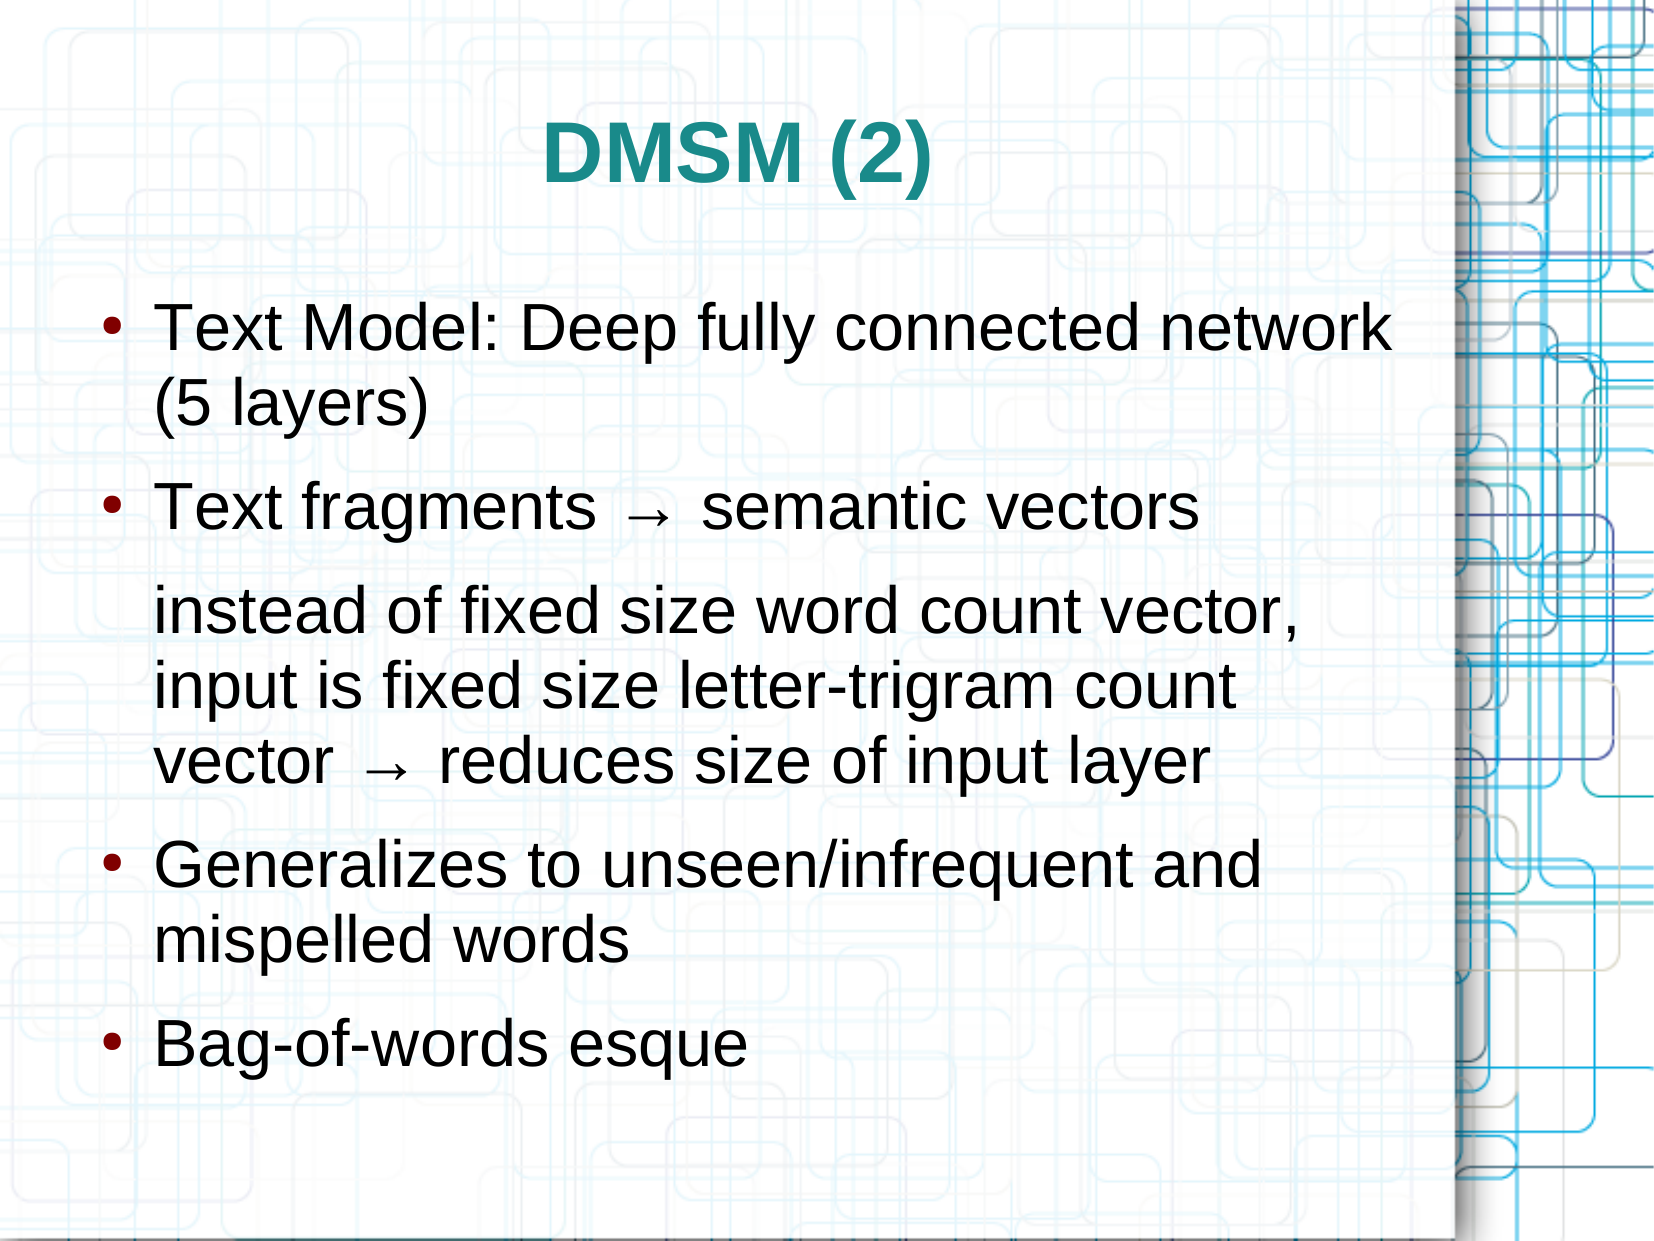

# DMSM (2)
Text Model: Deep fully connected network (5 layers)
Text fragments → semantic vectors
instead of fixed size word count vector, input is fixed size letter-trigram count vector → reduces size of input layer
Generalizes to unseen/infrequent and mispelled words
Bag-of-words esque